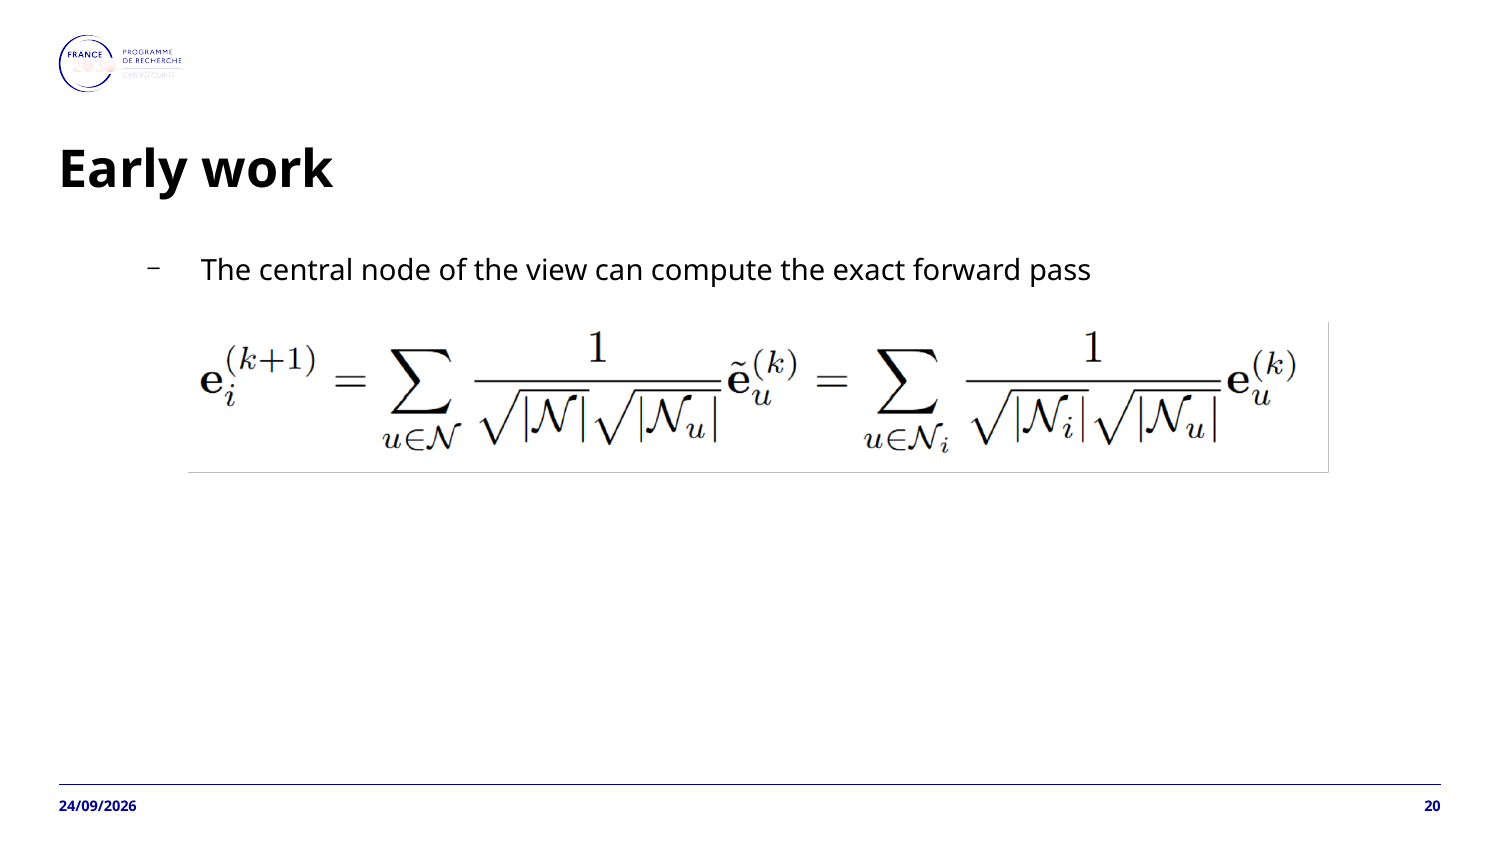

# The central node of the view can compute the exact forward pass
Early work